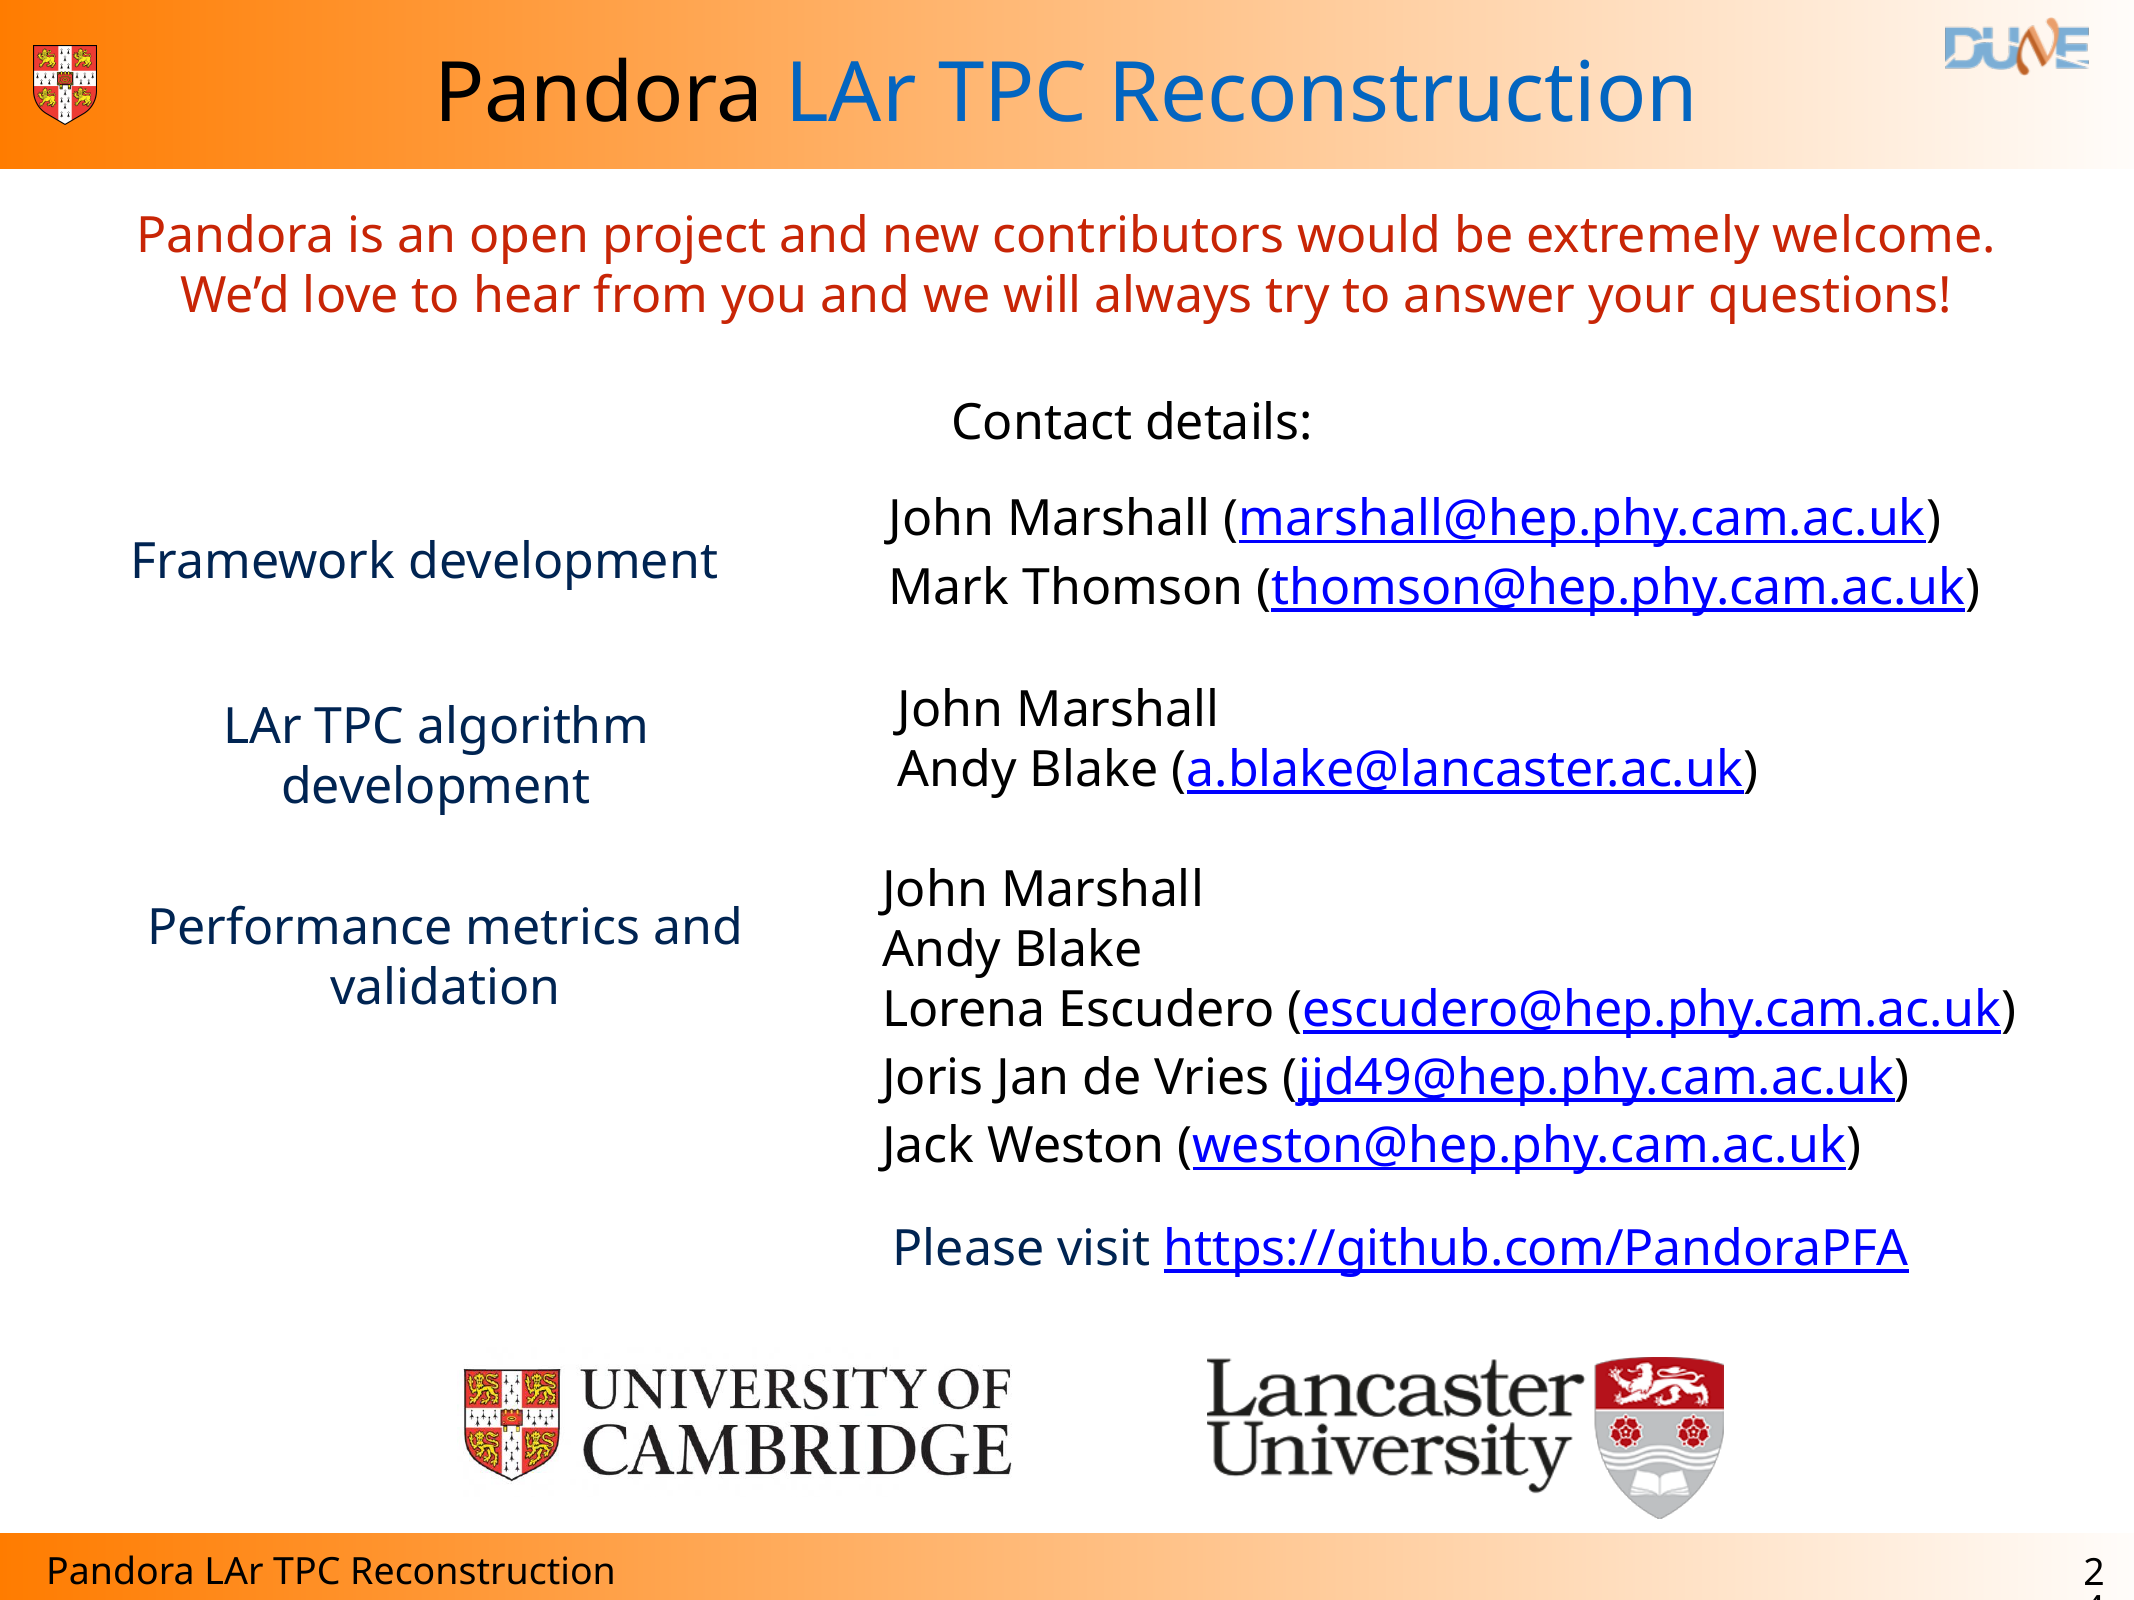

Pandora LAr TPC Reconstruction
Pandora is an open project and new contributors would be extremely welcome.
We’d love to hear from you and we will always try to answer your questions!
Contact details:
John Marshall (marshall@hep.phy.cam.ac.uk)
Mark Thomson (thomson@hep.phy.cam.ac.uk)
Framework development
John Marshall
Andy Blake (a.blake@lancaster.ac.uk)
LAr TPC algorithm development
John Marshall
Andy Blake
Lorena Escudero (escudero@hep.phy.cam.ac.uk)
Joris Jan de Vries (jjd49@hep.phy.cam.ac.uk)
Jack Weston (weston@hep.phy.cam.ac.uk)
Performance metrics and validation
Please visit https://github.com/PandoraPFA